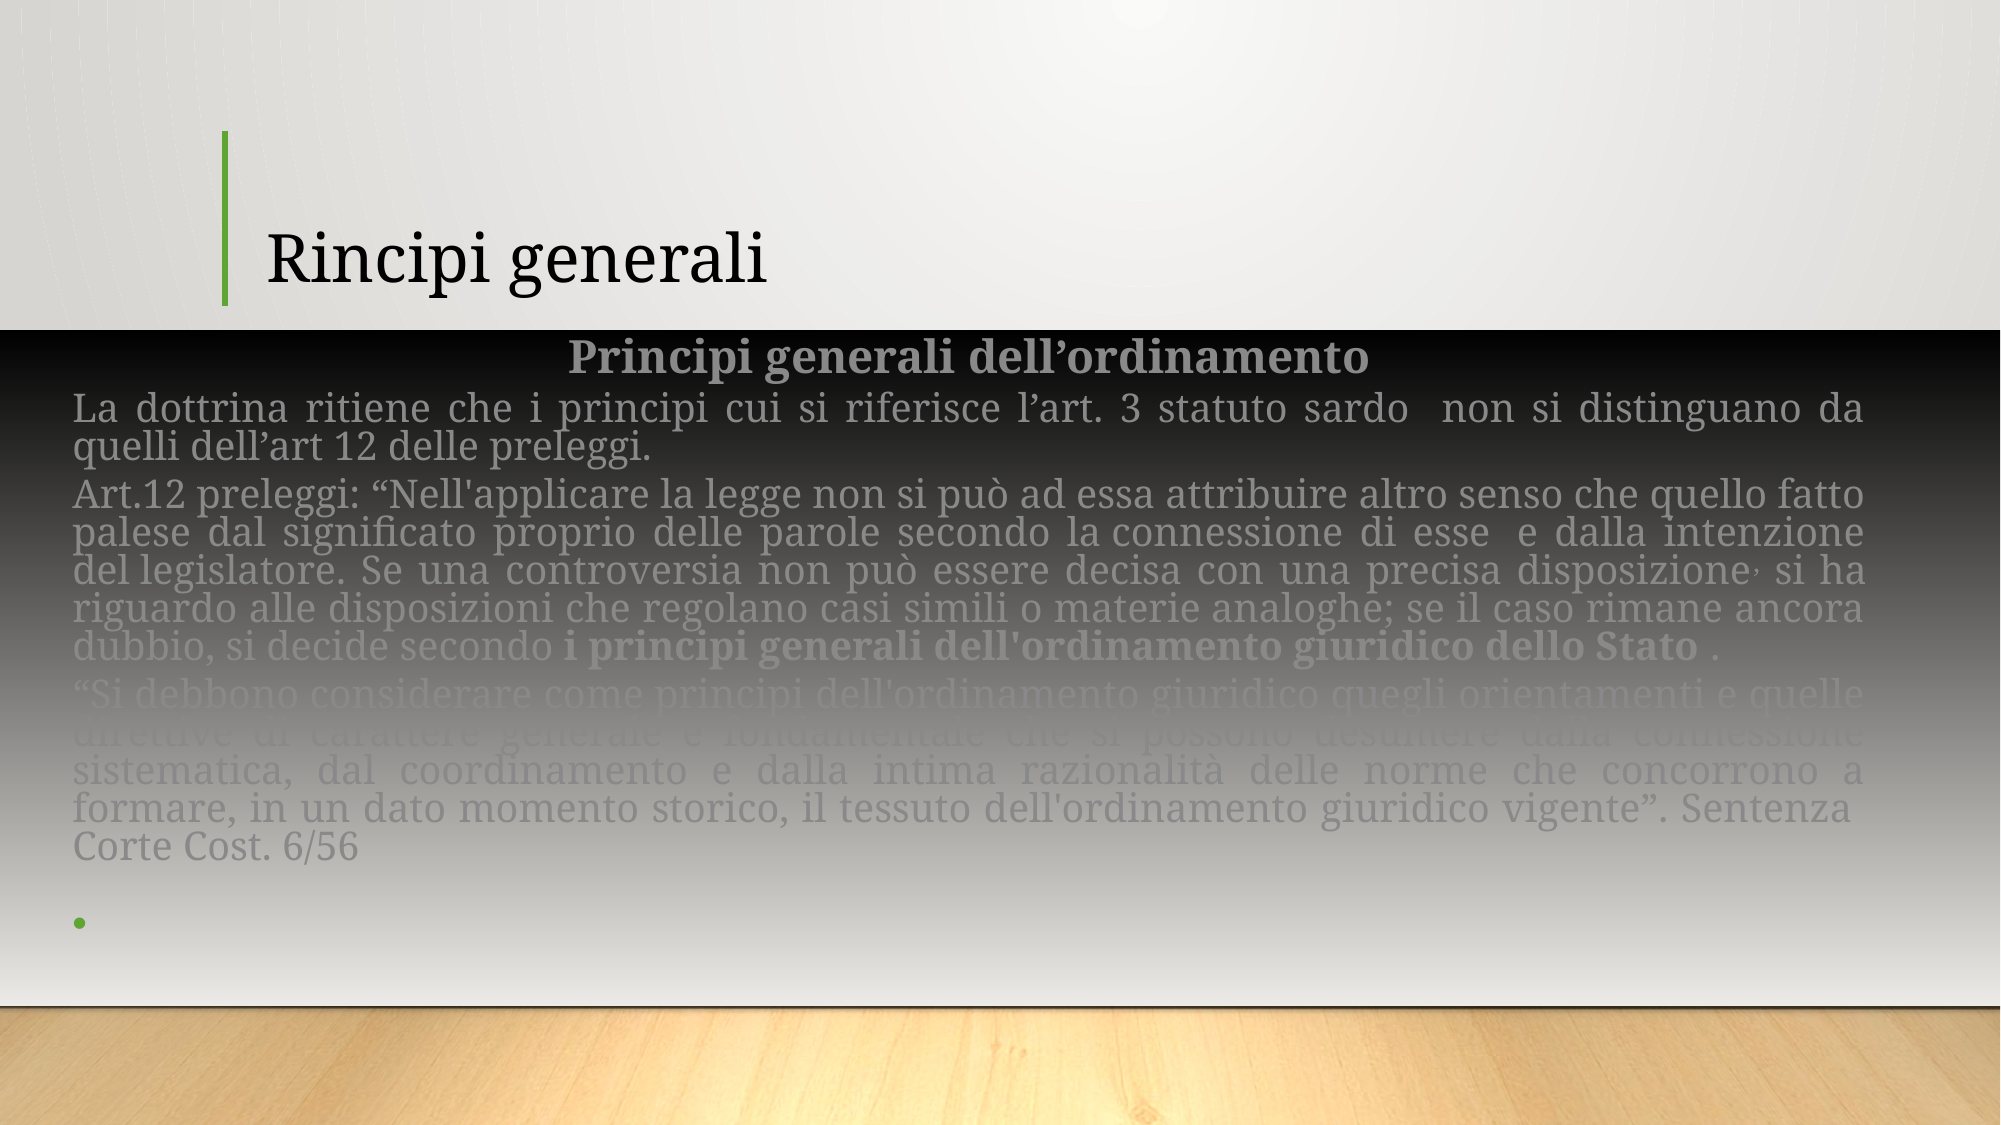

# Rincipi generali
Principi generali dell’ordinamento
La dottrina ritiene che i principi cui si riferisce l’art. 3 statuto sardo non si distinguano da quelli dell’art 12 delle preleggi.
Art.12 preleggi: “Nell'applicare la legge non si può ad essa attribuire altro senso che quello fatto palese dal significato proprio delle parole secondo la connessione di esse  e dalla intenzione del legislatore. Se una controversia non può essere decisa con una precisa disposizione, si ha riguardo alle disposizioni che regolano casi simili o materie analoghe; se il caso rimane ancora dubbio, si decide secondo i principi generali dell'ordinamento giuridico dello Stato .
“Si debbono considerare come principi dell'ordinamento giuridico quegli orientamenti e quelle direttive di carattere generale e fondamentale che si possono desumere dalla connessione sistematica, dal coordinamento e dalla intima razionalità delle norme che concorrono a formare, in un dato momento storico, il tessuto dell'ordinamento giuridico vigente”. Sentenza Corte Cost. 6/56